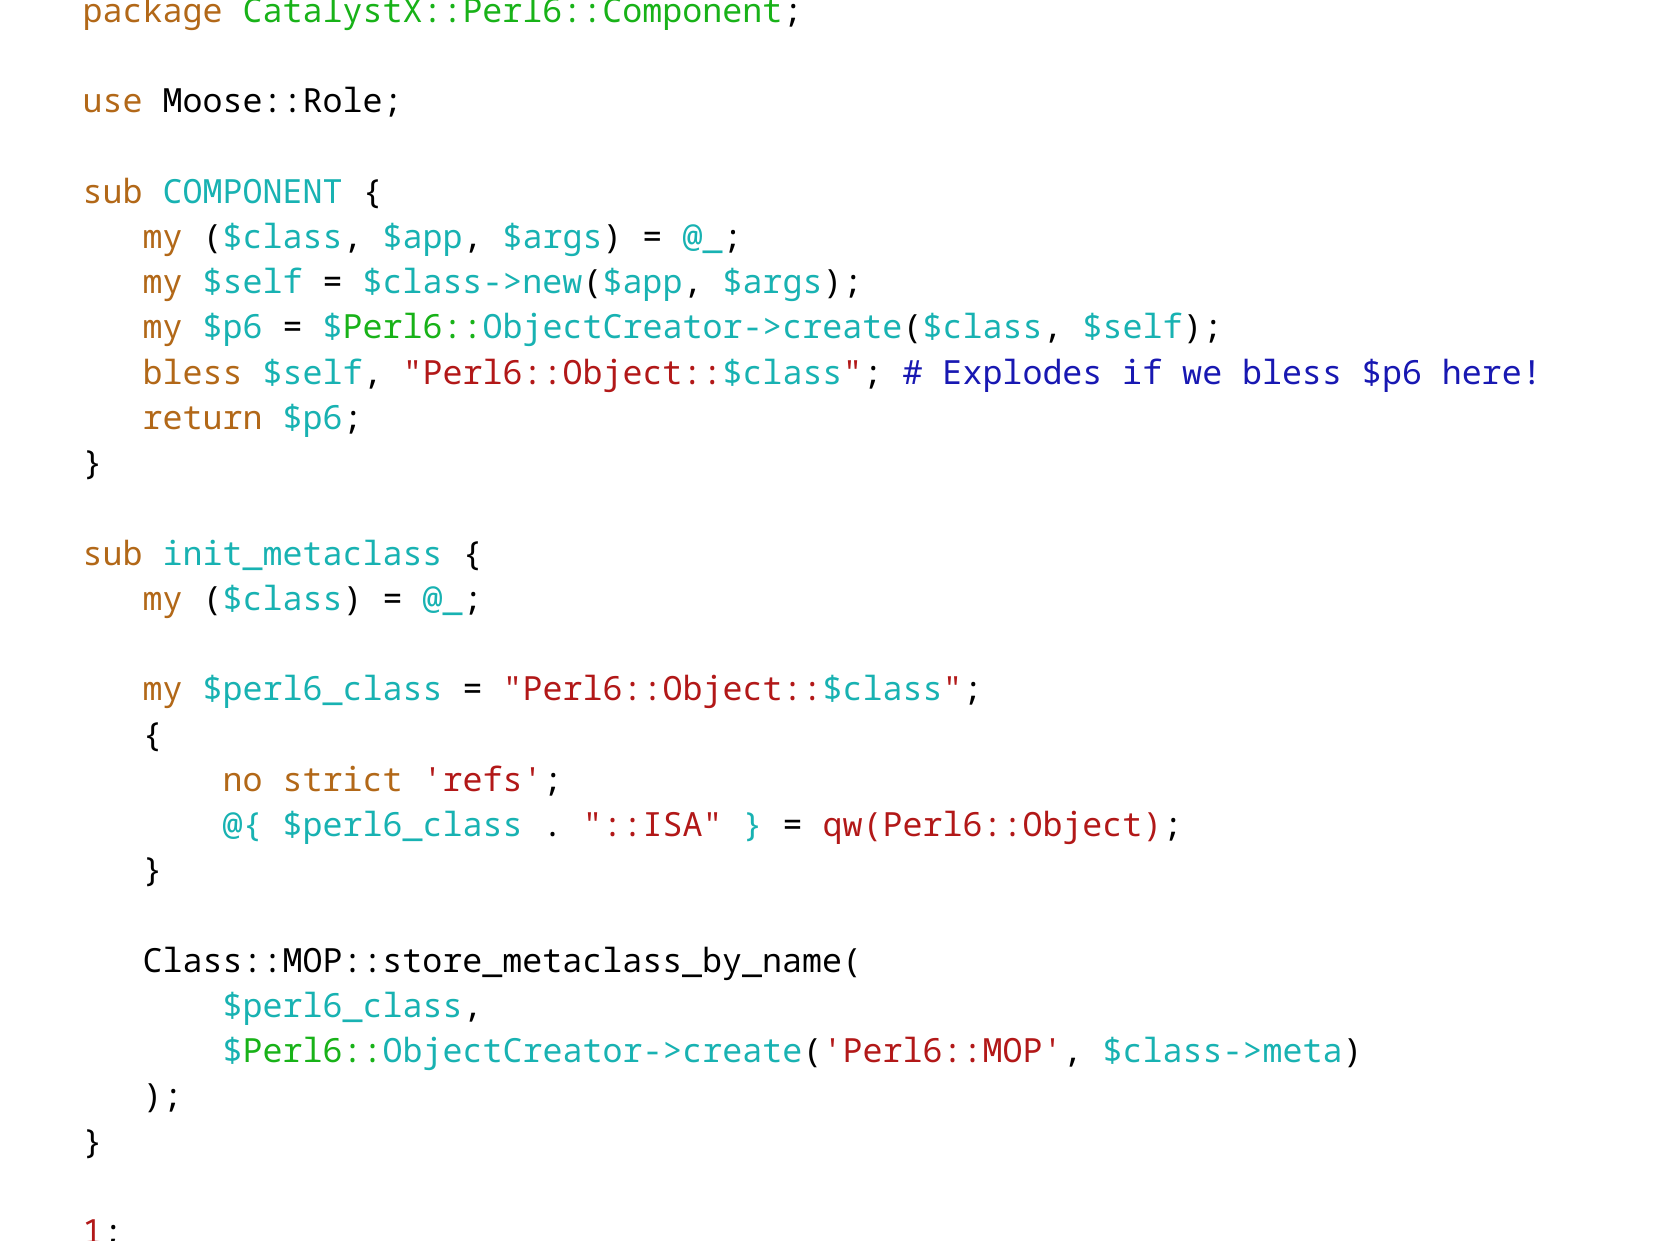

# package CatalystX::Perl6::Component; use Moose::Role; sub COMPONENT {    my ($class, $app, $args) = @_;    my $self = $class->new($app, $args);    my $p6 = $Perl6::ObjectCreator->create($class, $self);    bless $self, "Perl6::Object::$class"; # Explodes if we bless $p6 here!    return $p6; } sub init_metaclass {    my ($class) = @_;    my $perl6_class = "Perl6::Object::$class";    {        no strict 'refs';        @{ $perl6_class . "::ISA" } = qw(Perl6::Object);    }    Class::MOP::store_metaclass_by_name(        $perl6_class,        $Perl6::ObjectCreator->create('Perl6::MOP', $class->meta)    ); } 1;